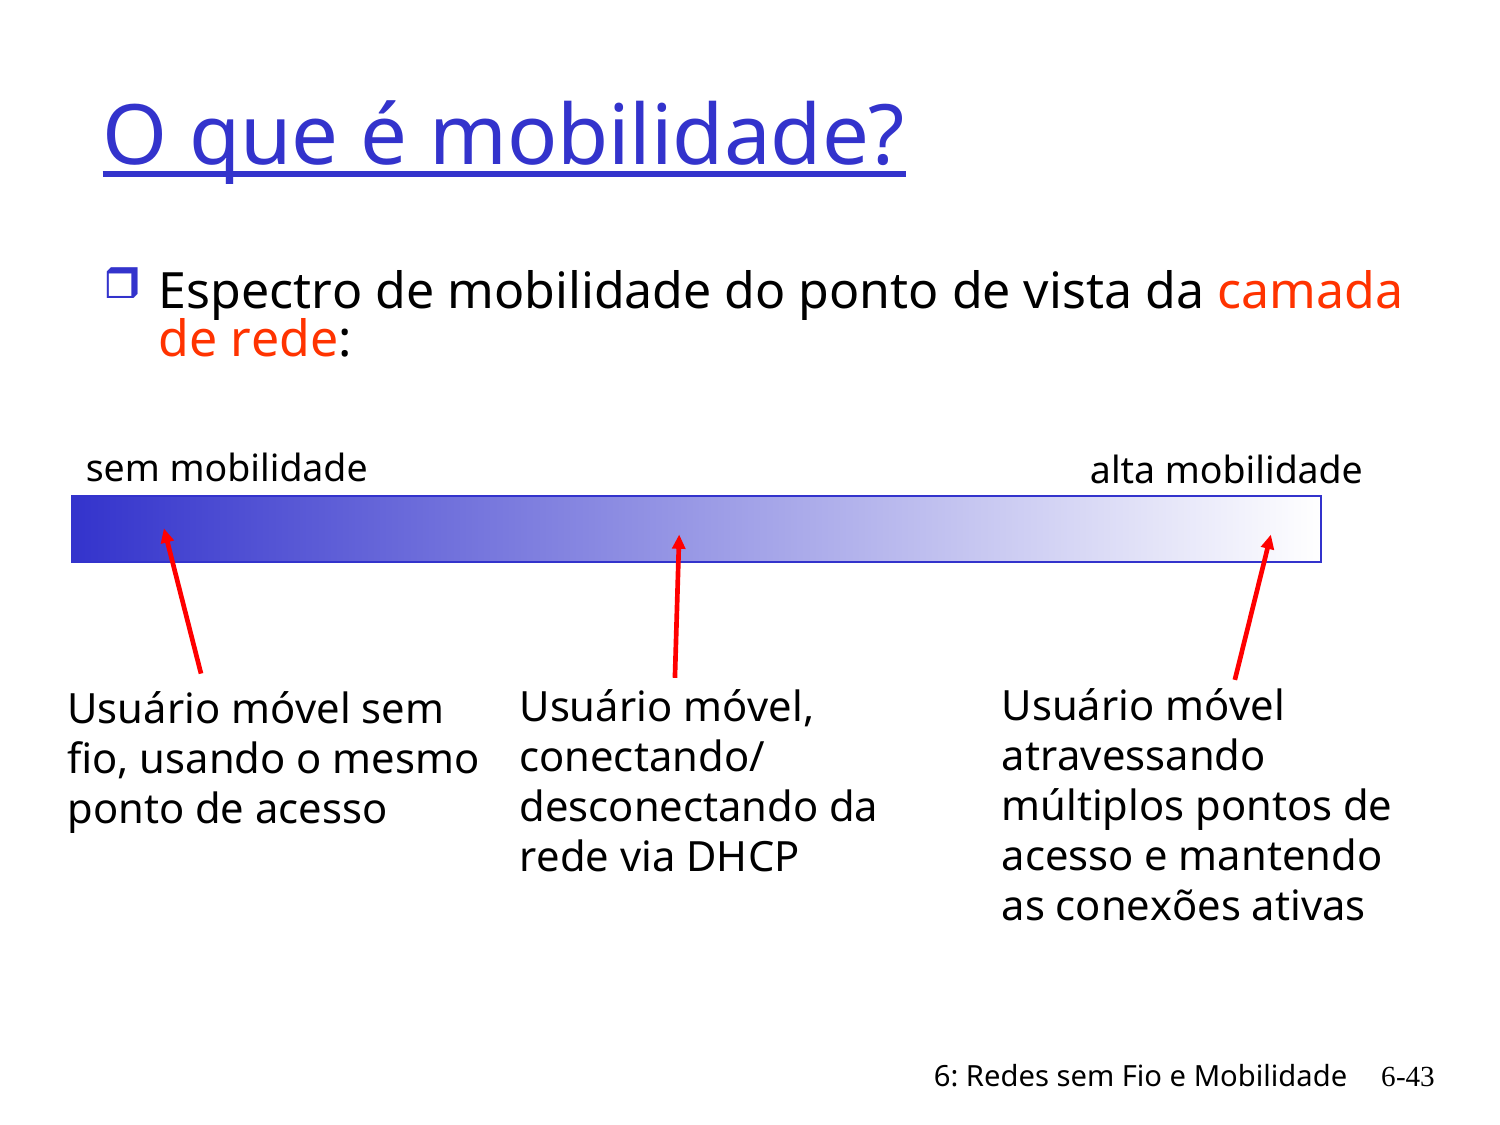

O que é mobilidade?
Espectro de mobilidade do ponto de vista da camada de rede:
sem mobilidade
alta mobilidade
Usuário móvel atravessando múltiplos pontos de acesso e mantendo as conexões ativas
Usuário móvel, conectando/ desconectando da rede via DHCP
Usuário móvel sem
fio, usando o mesmo
ponto de acesso
6: Redes sem Fio e Mobilidade